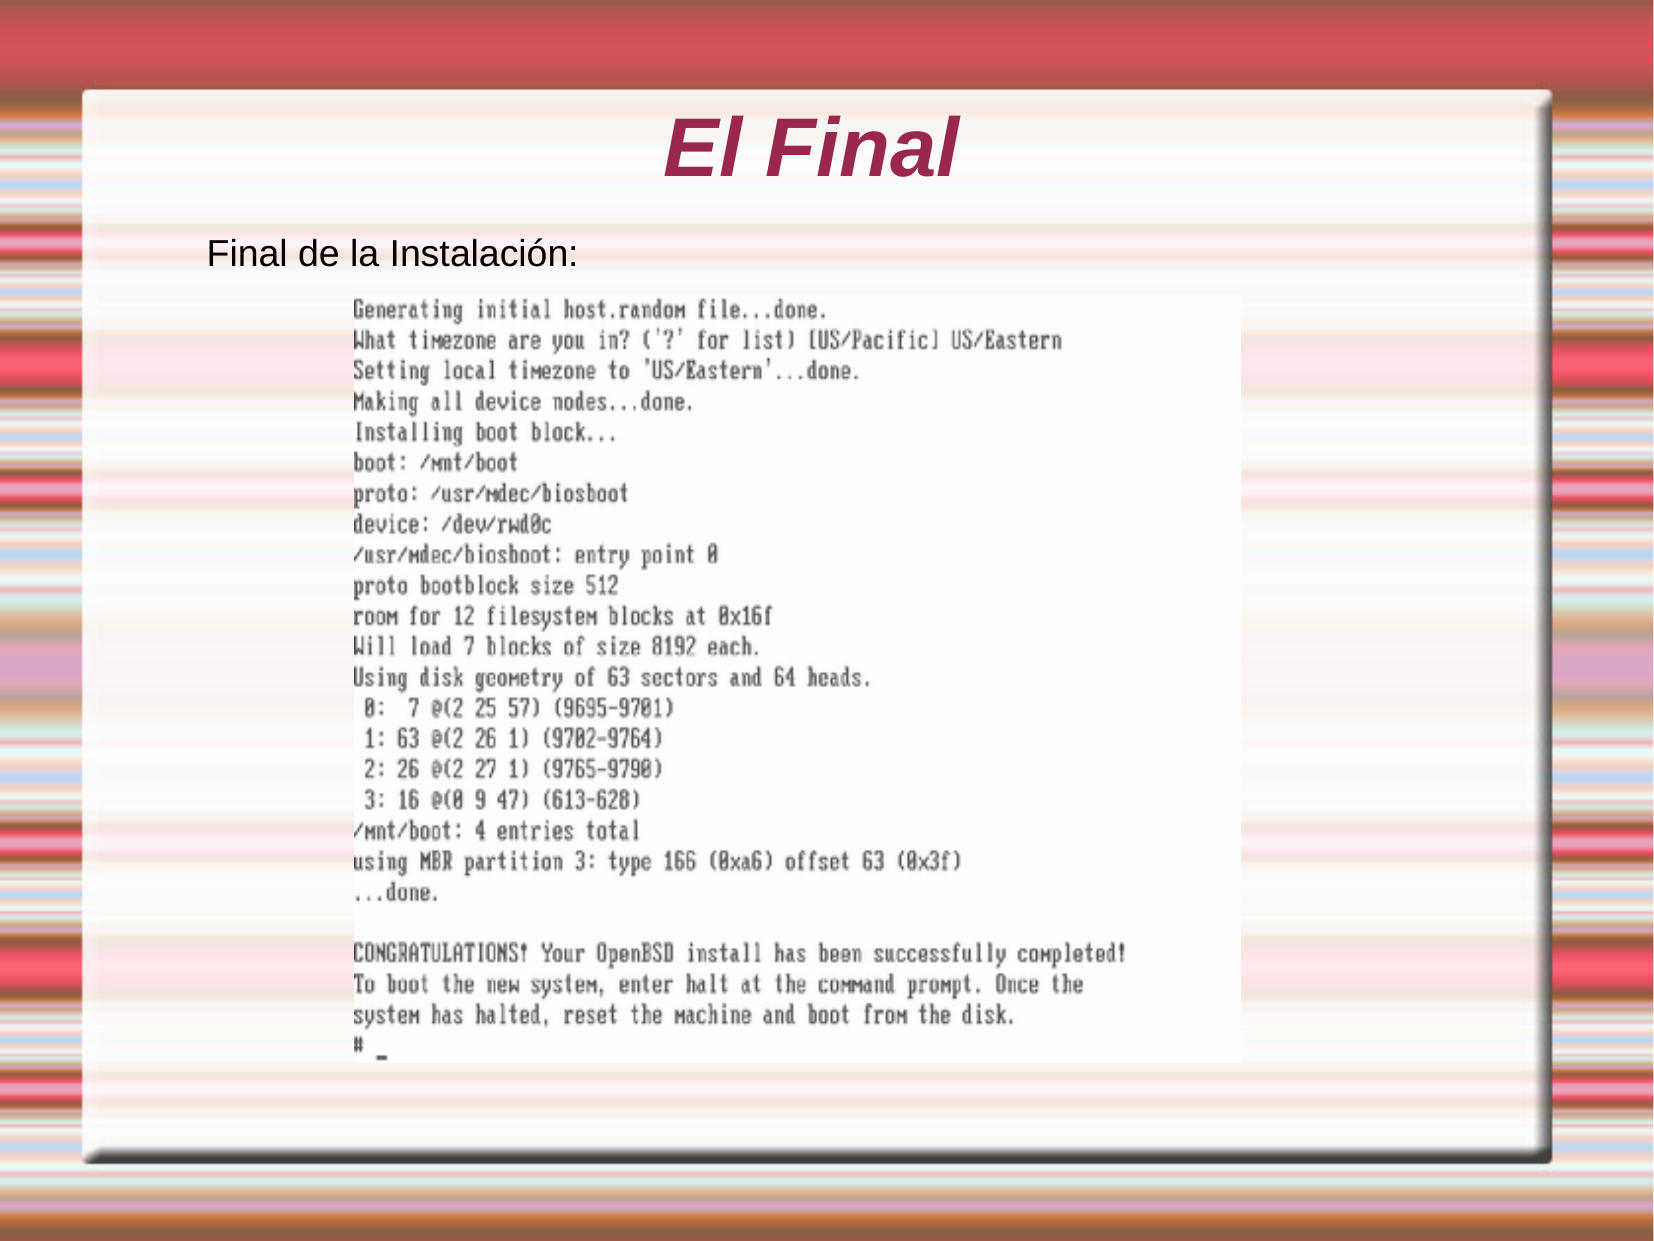

# El Final
Final de la Instalación: